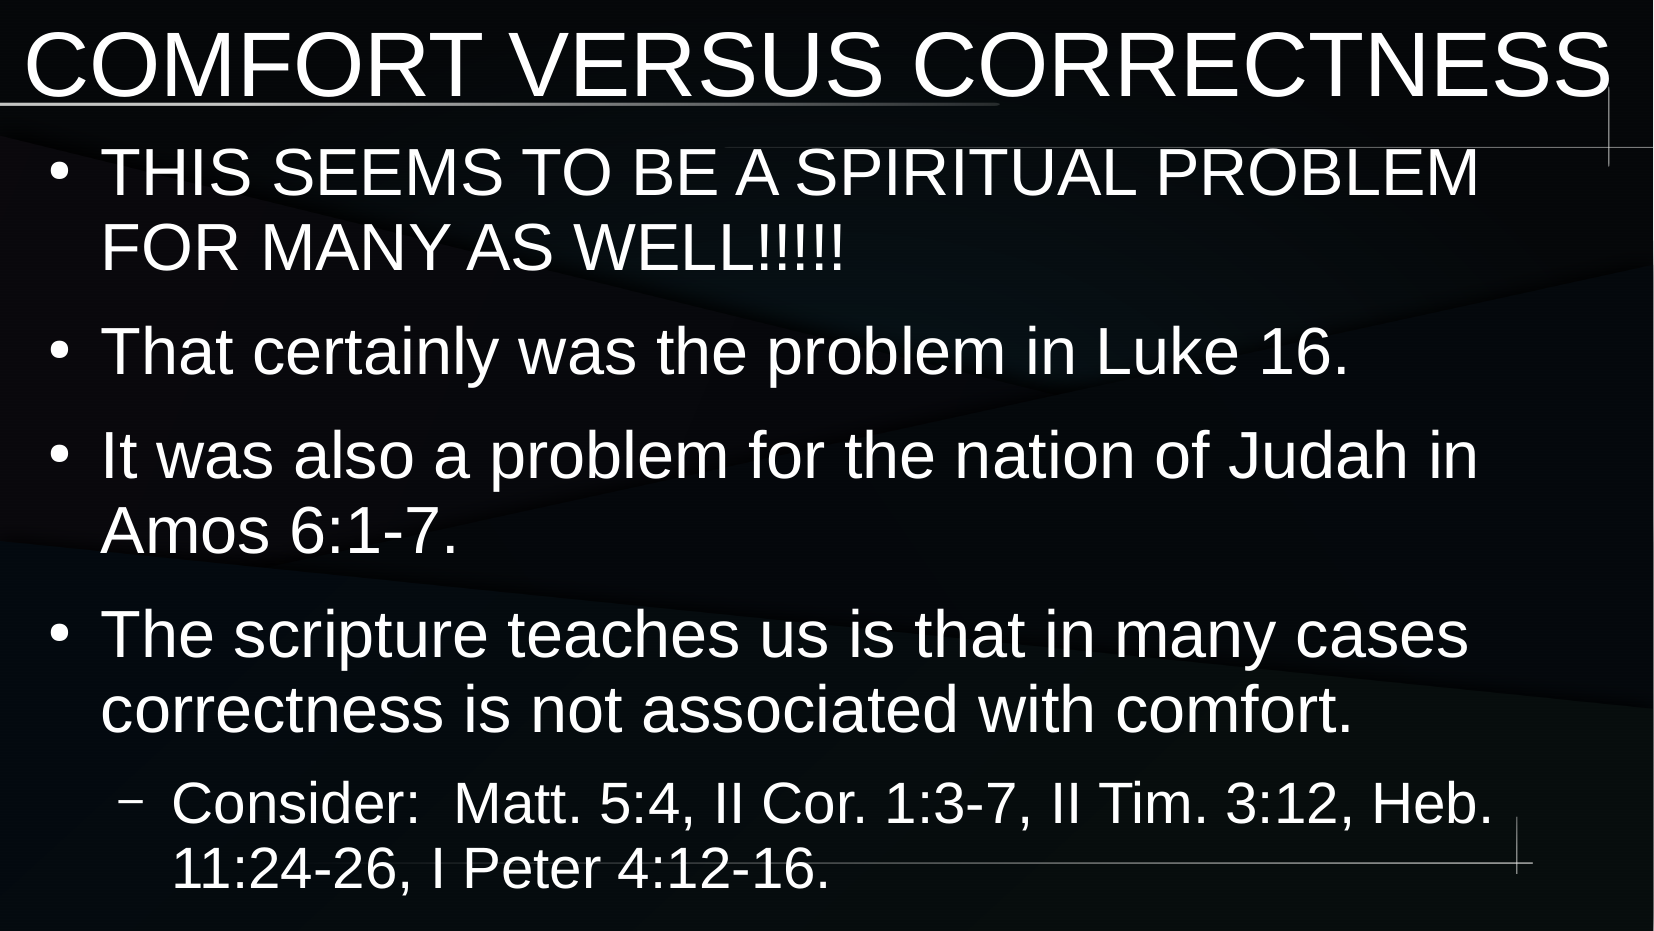

# COMFORT VERSUS CORRECTNESS
THIS SEEMS TO BE A SPIRITUAL PROBLEM FOR MANY AS WELL!!!!!
That certainly was the problem in Luke 16.
It was also a problem for the nation of Judah in Amos 6:1-7.
The scripture teaches us is that in many cases correctness is not associated with comfort.
Consider: Matt. 5:4, II Cor. 1:3-7, II Tim. 3:12, Heb. 11:24-26, I Peter 4:12-16.